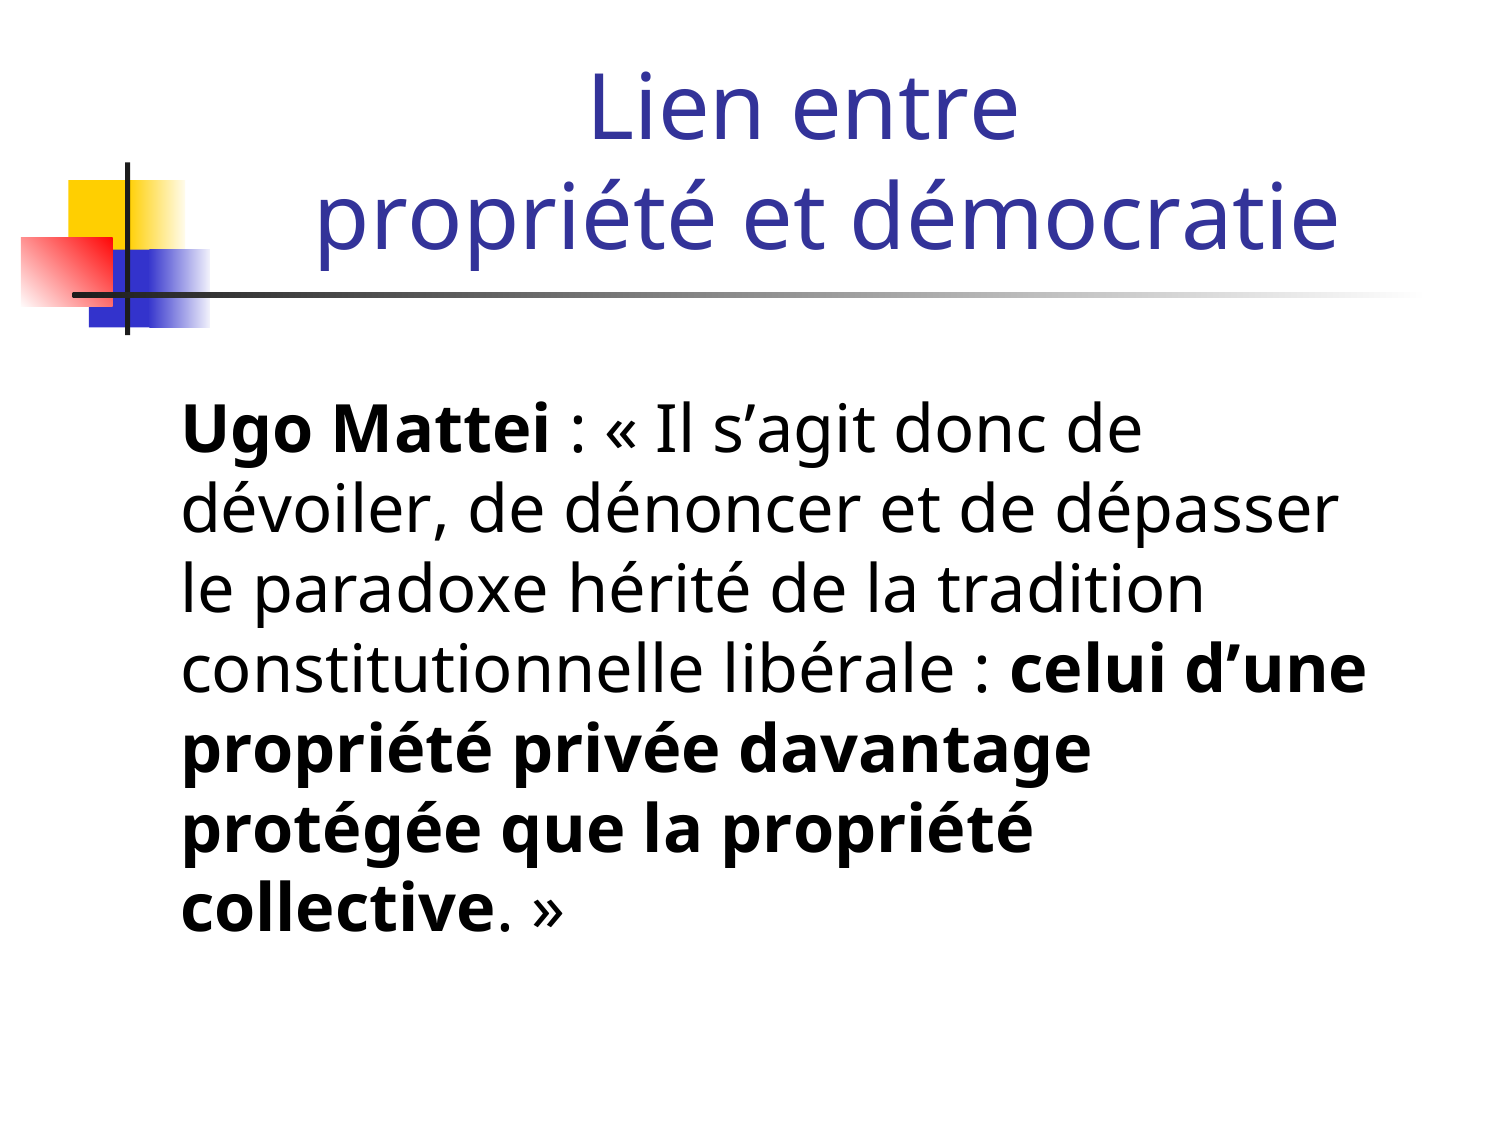

Lien entre
propriété et démocratie
Ugo Mattei : « Il s’agit donc de dévoiler, de dénoncer et de dépasser le paradoxe hérité de la tradition constitutionnelle libérale : celui d’une propriété privée davantage protégée que la propriété collective. »